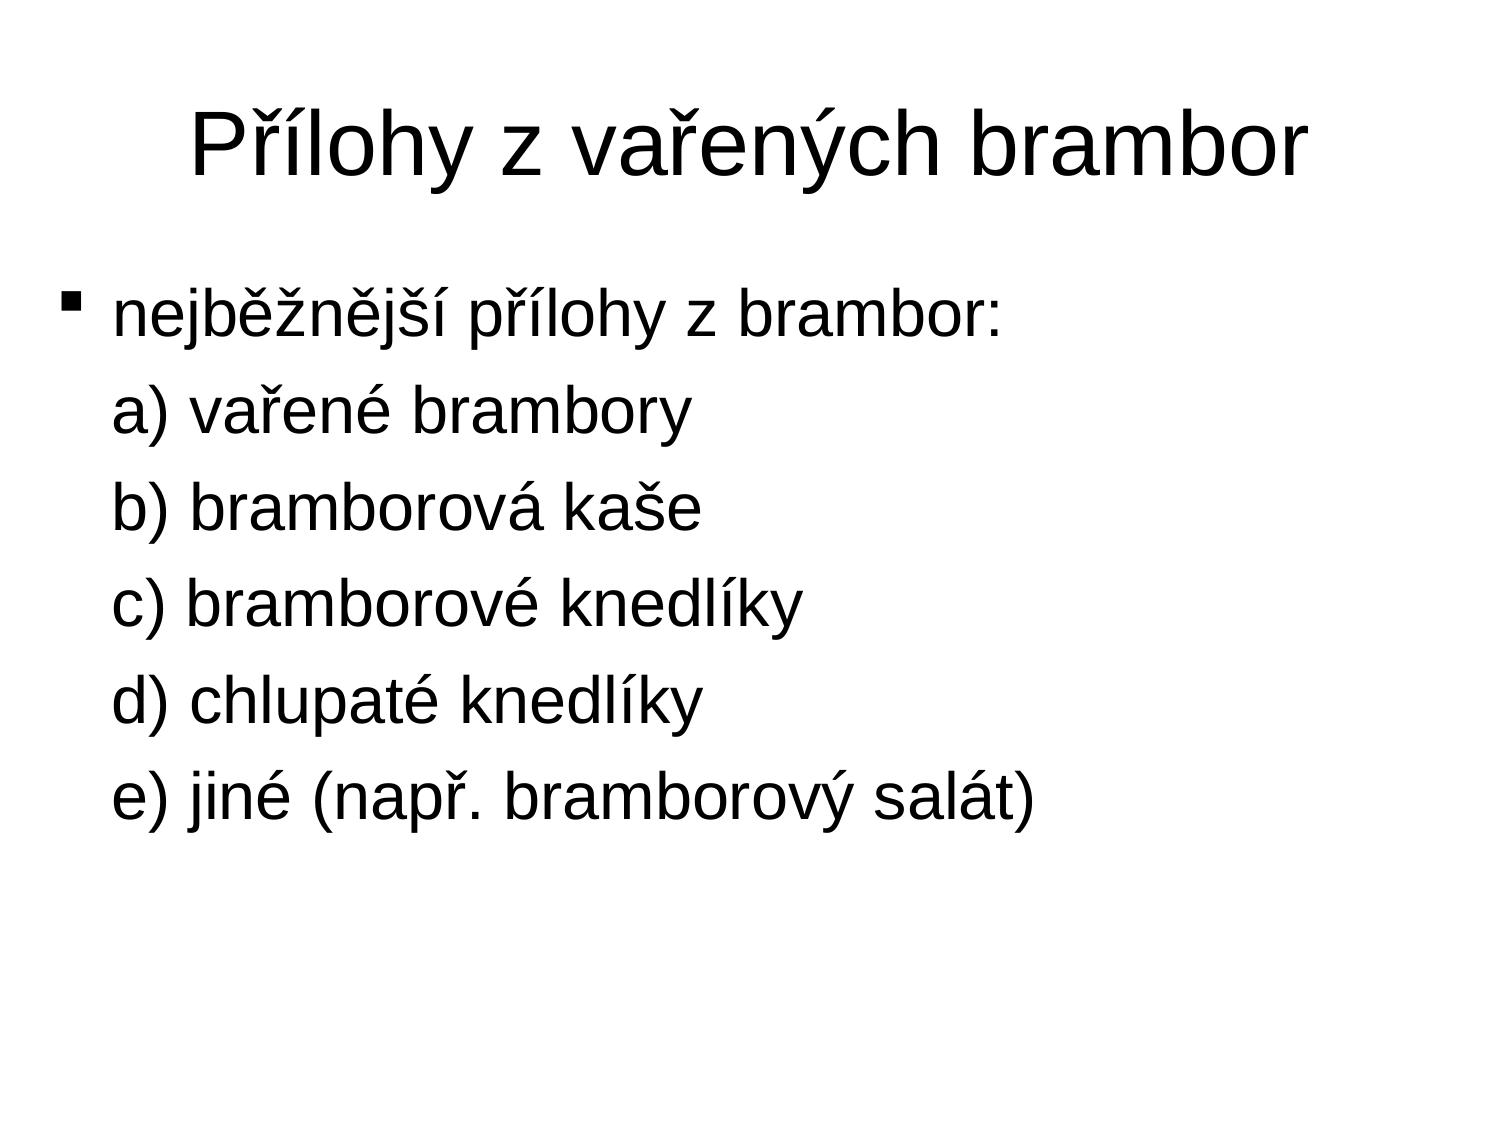

# Přílohy z vařených brambor
nejběžnější přílohy z brambor:
 a) vařené brambory
 b) bramborová kaše
 c) bramborové knedlíky
 d) chlupaté knedlíky
 e) jiné (např. bramborový salát)